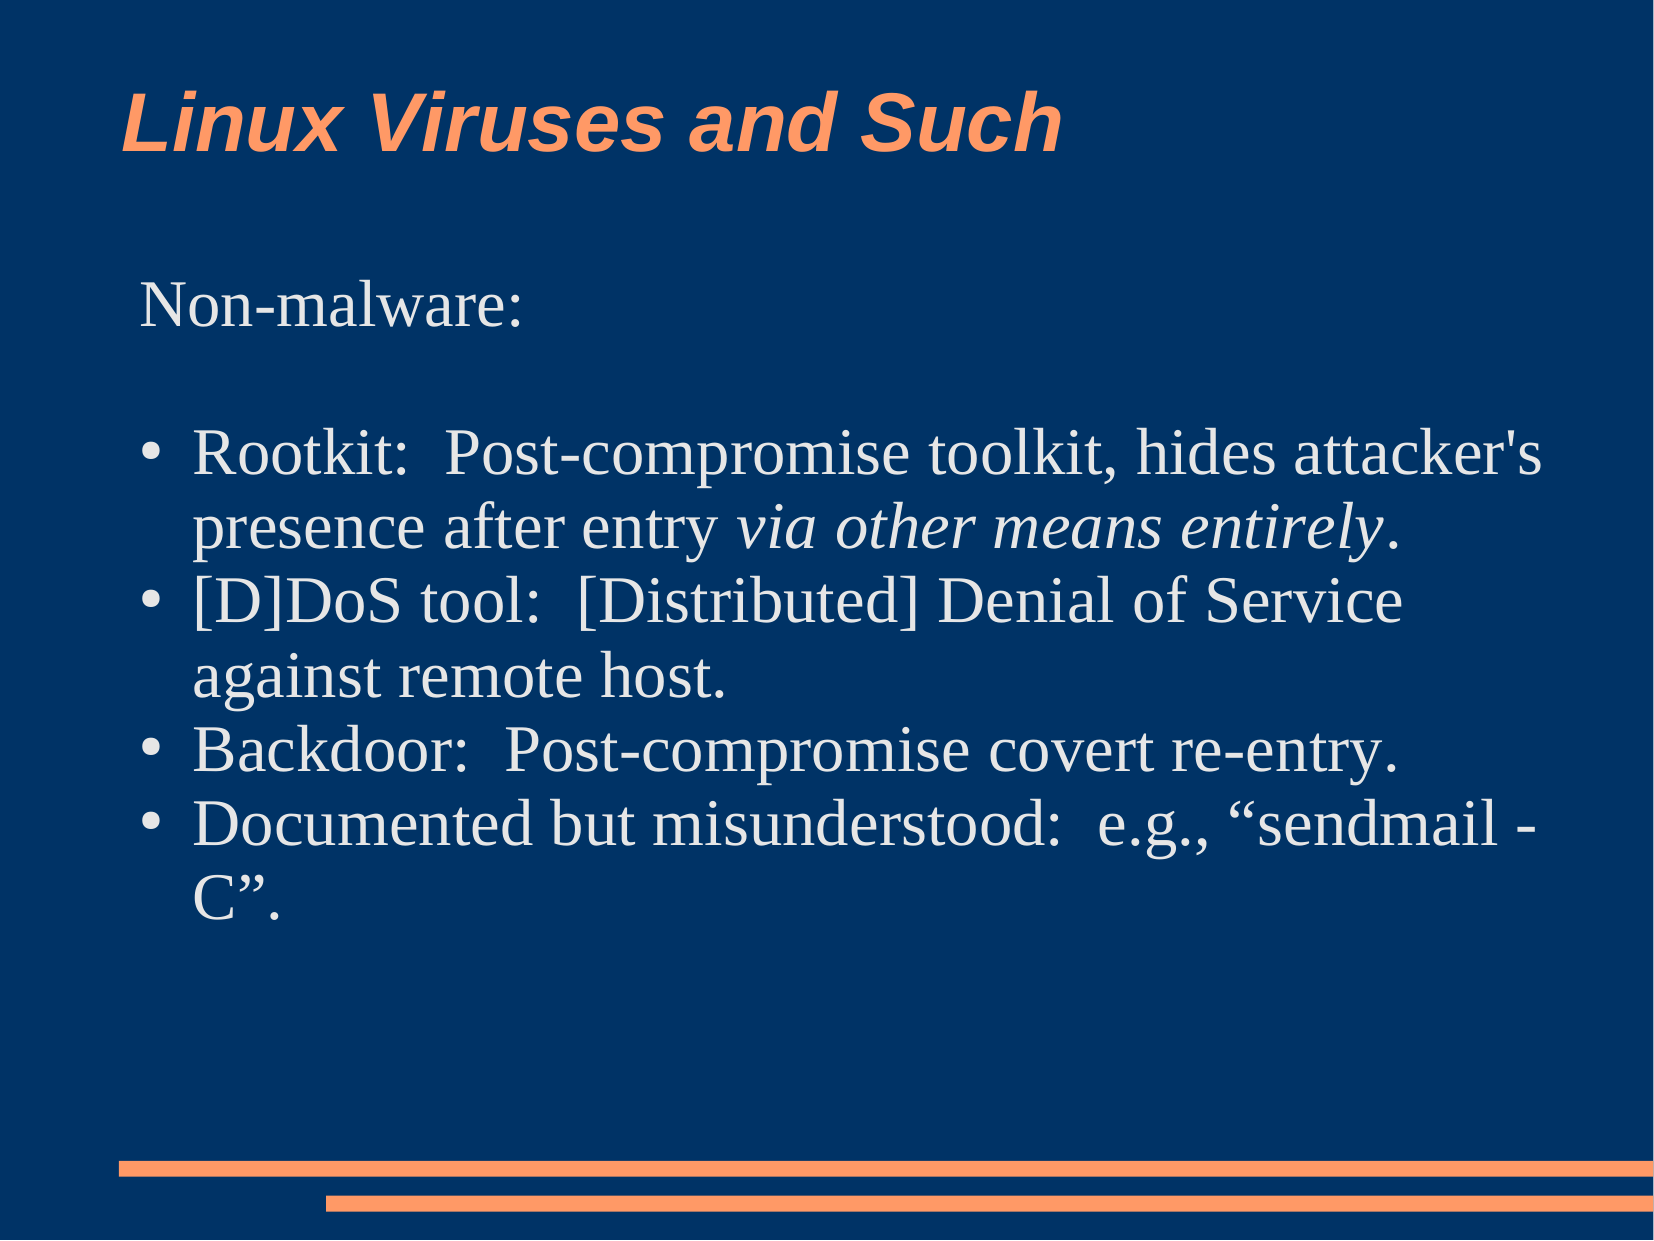

# Linux Viruses and Such
Non-malware:
Rootkit: Post-compromise toolkit, hides attacker's presence after entry via other means entirely.
[D]DoS tool: [Distributed] Denial of Service against remote host.
Backdoor: Post-compromise covert re-entry.
Documented but misunderstood: e.g., “sendmail -C”.